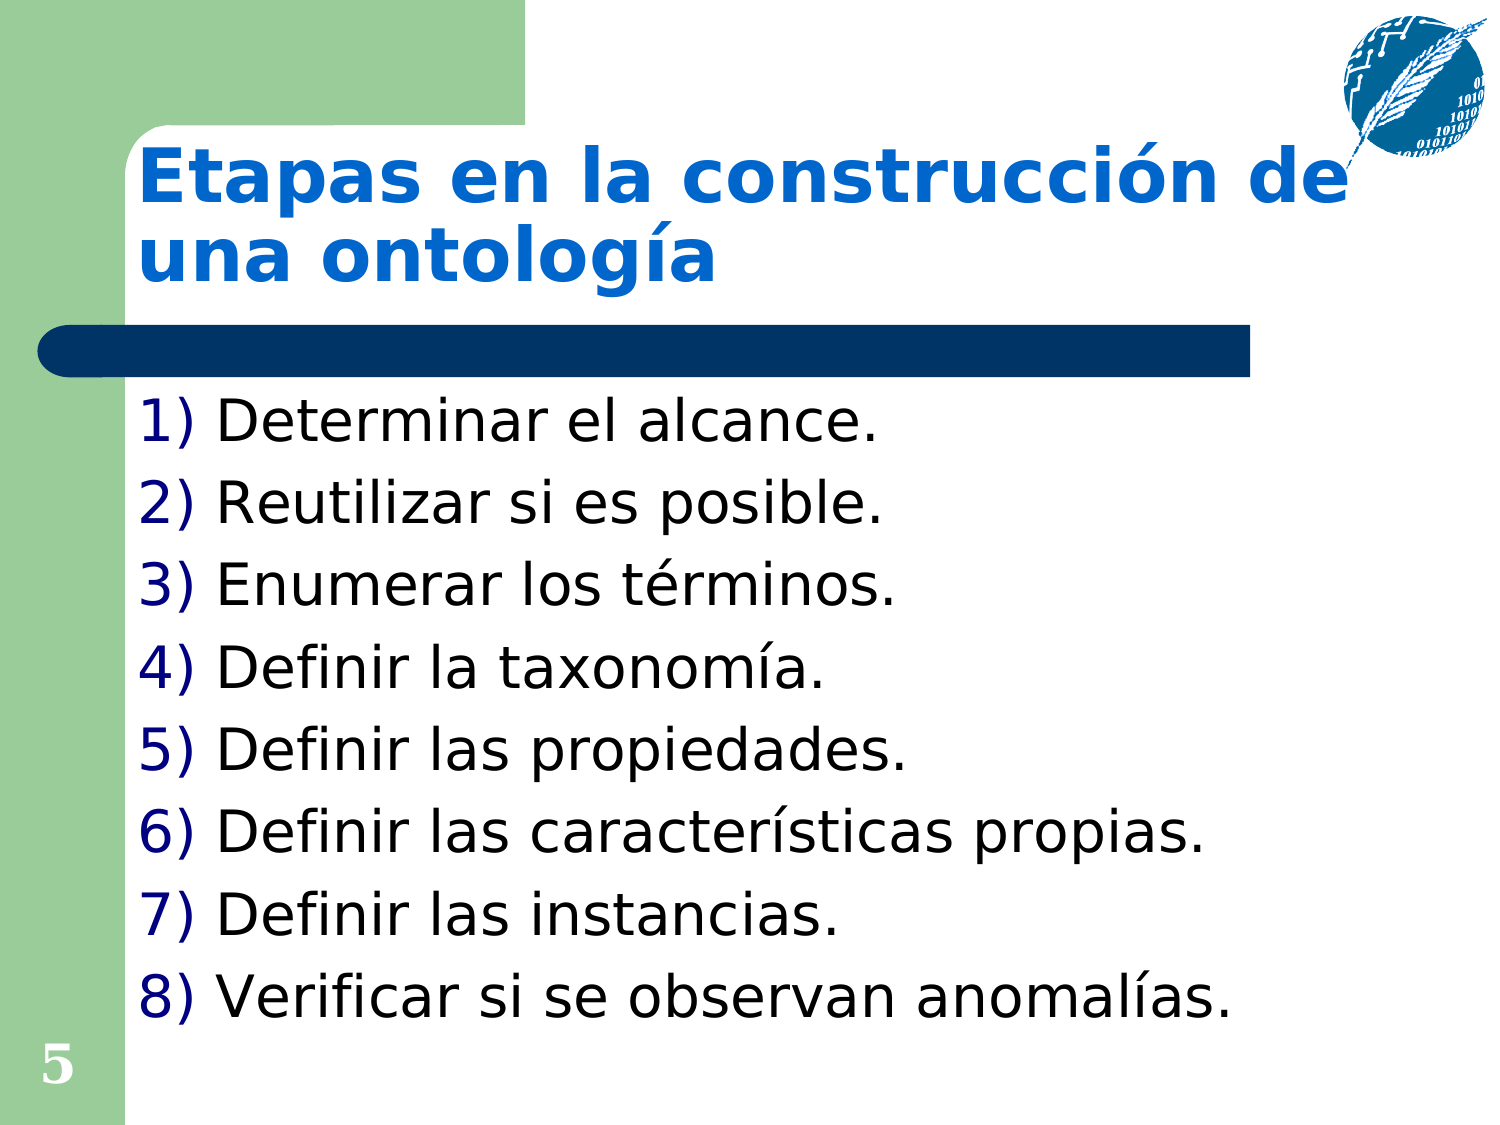

# Etapas en la construcción de una ontología
Determinar el alcance.
Reutilizar si es posible.
Enumerar los términos.
Definir la taxonomía.
Definir las propiedades.
Definir las características propias.
Definir las instancias.
Verificar si se observan anomalías.
5